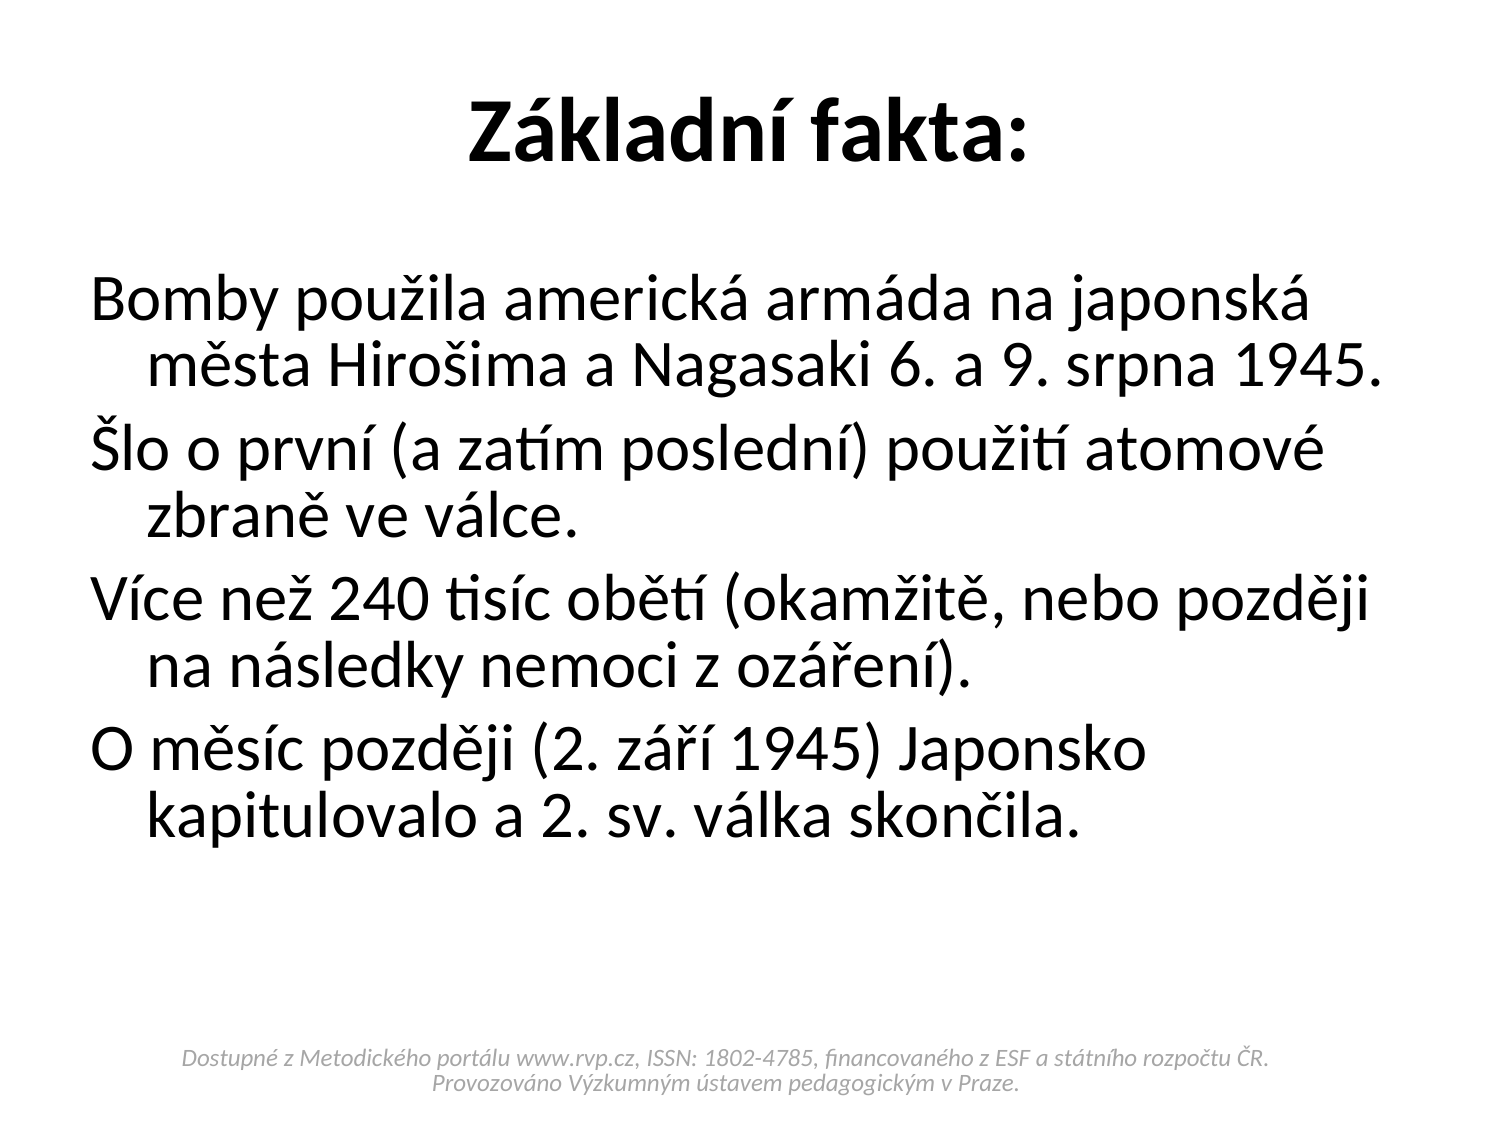

# Základní fakta:
Bomby použila americká armáda na japonská města Hirošima a Nagasaki 6. a 9. srpna 1945.
Šlo o první (a zatím poslední) použití atomové zbraně ve válce.
Více než 240 tisíc obětí (okamžitě, nebo později na následky nemoci z ozáření).
O měsíc později (2. září 1945) Japonsko kapitulovalo a 2. sv. válka skončila.
Dostupné z Metodického portálu www.rvp.cz, ISSN: 1802-4785, financovaného z ESF a státního rozpočtu ČR. Provozováno Výzkumným ústavem pedagogickým v Praze.